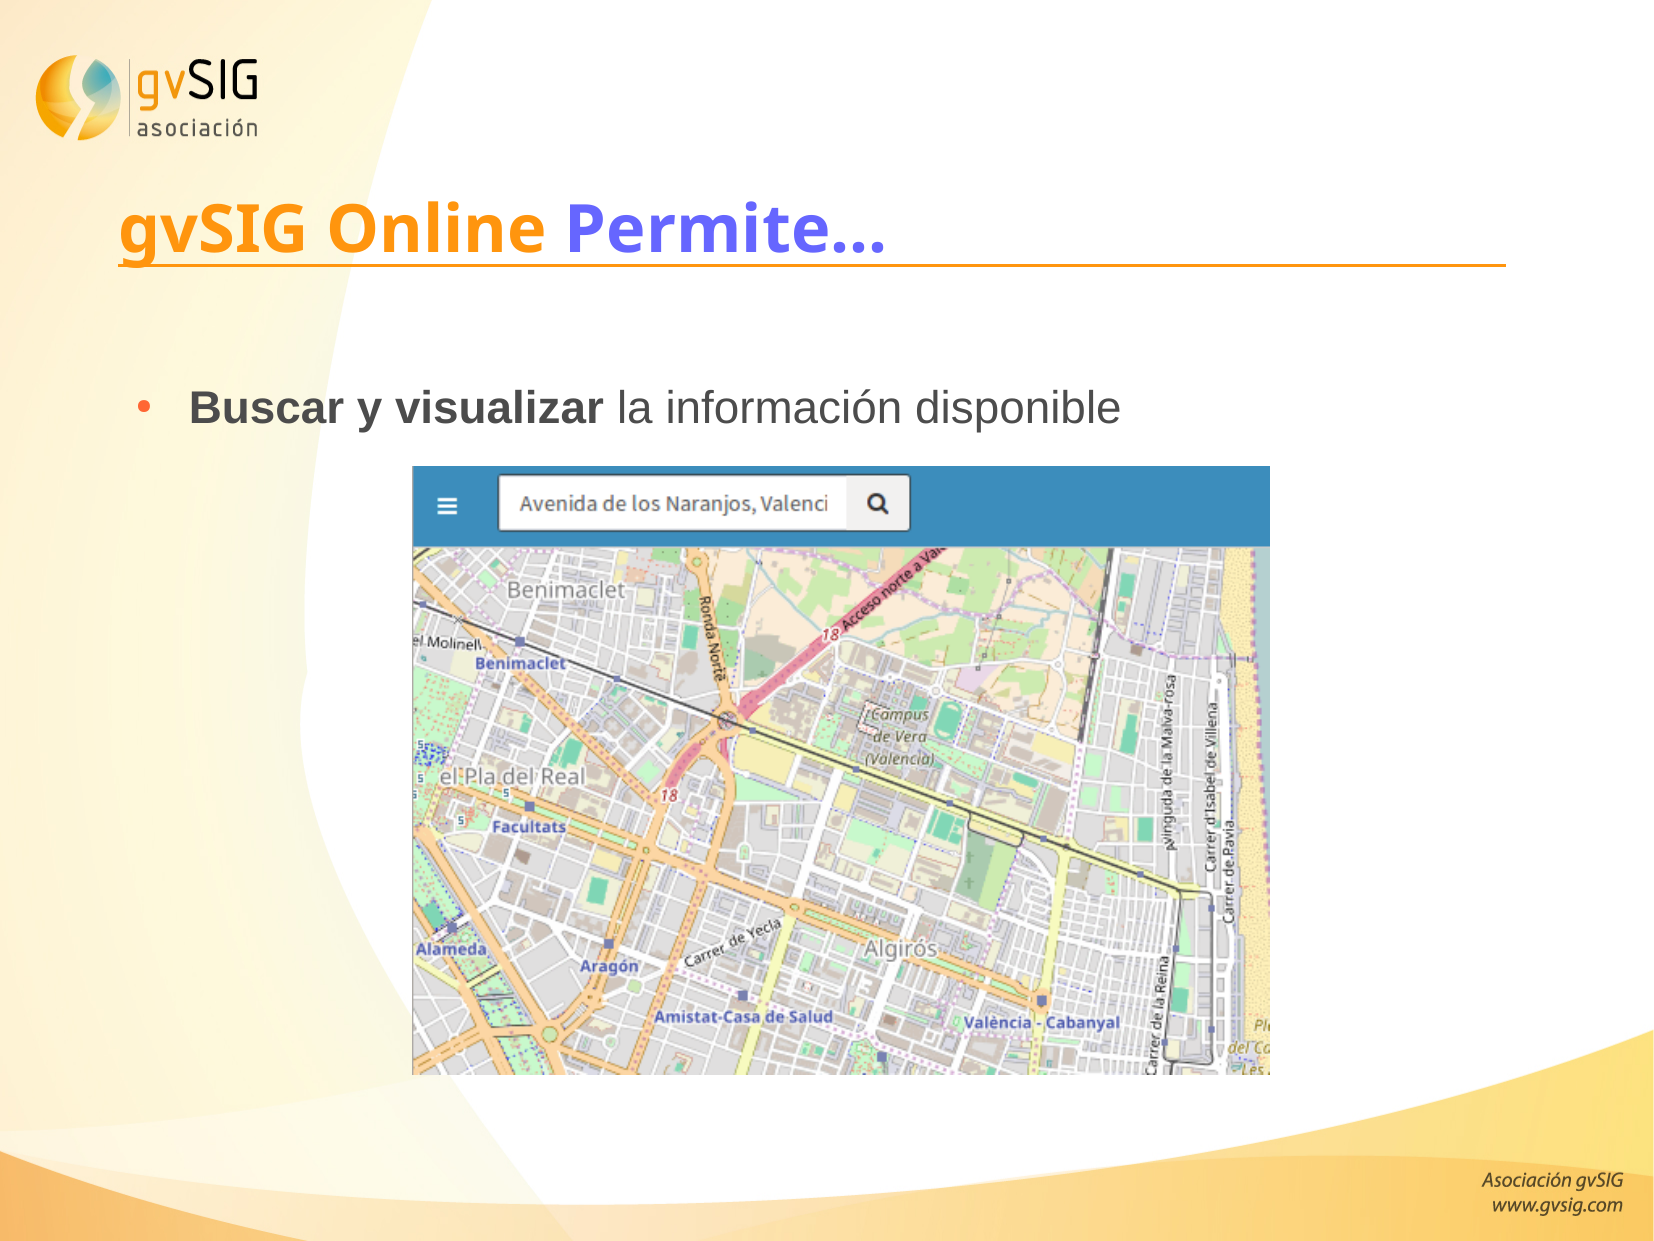

# gvSIG Online Permite...
Buscar y visualizar la información disponible